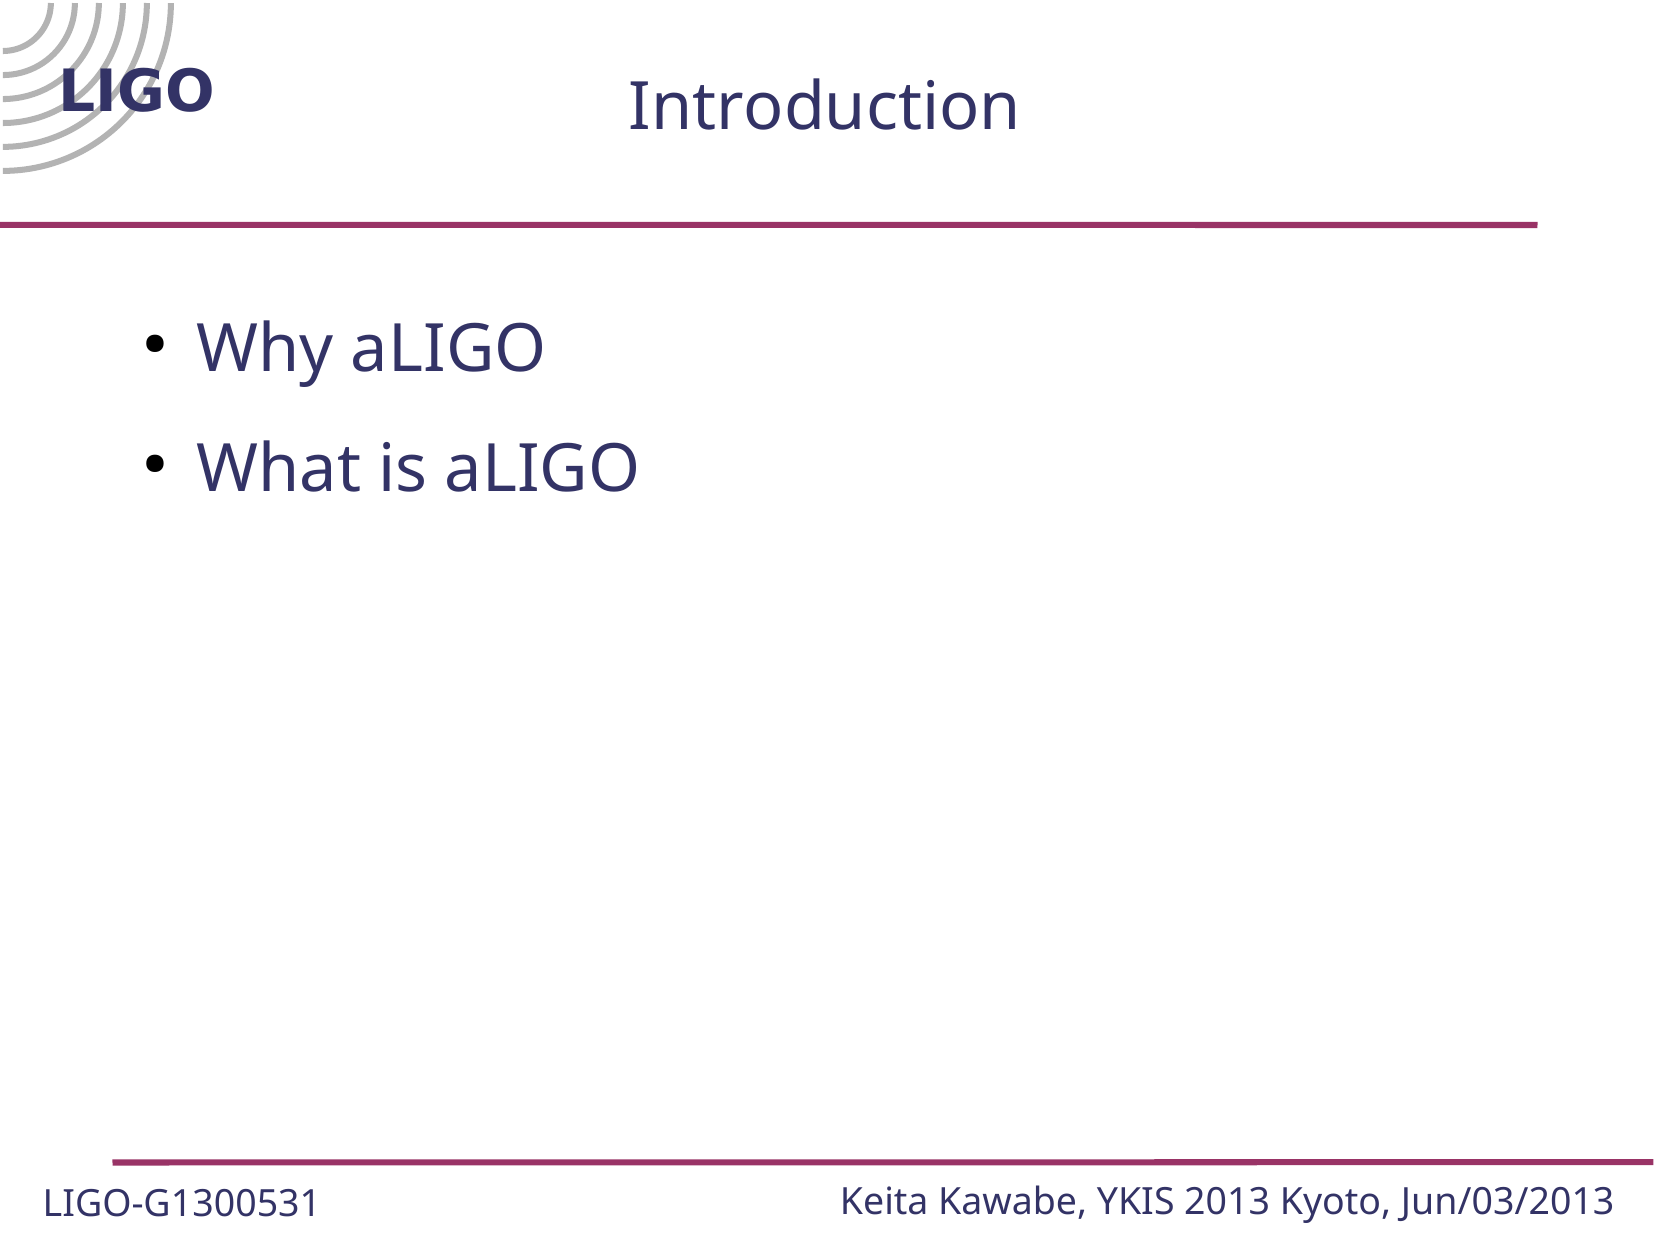

# Introduction
Why aLIGO
What is aLIGO